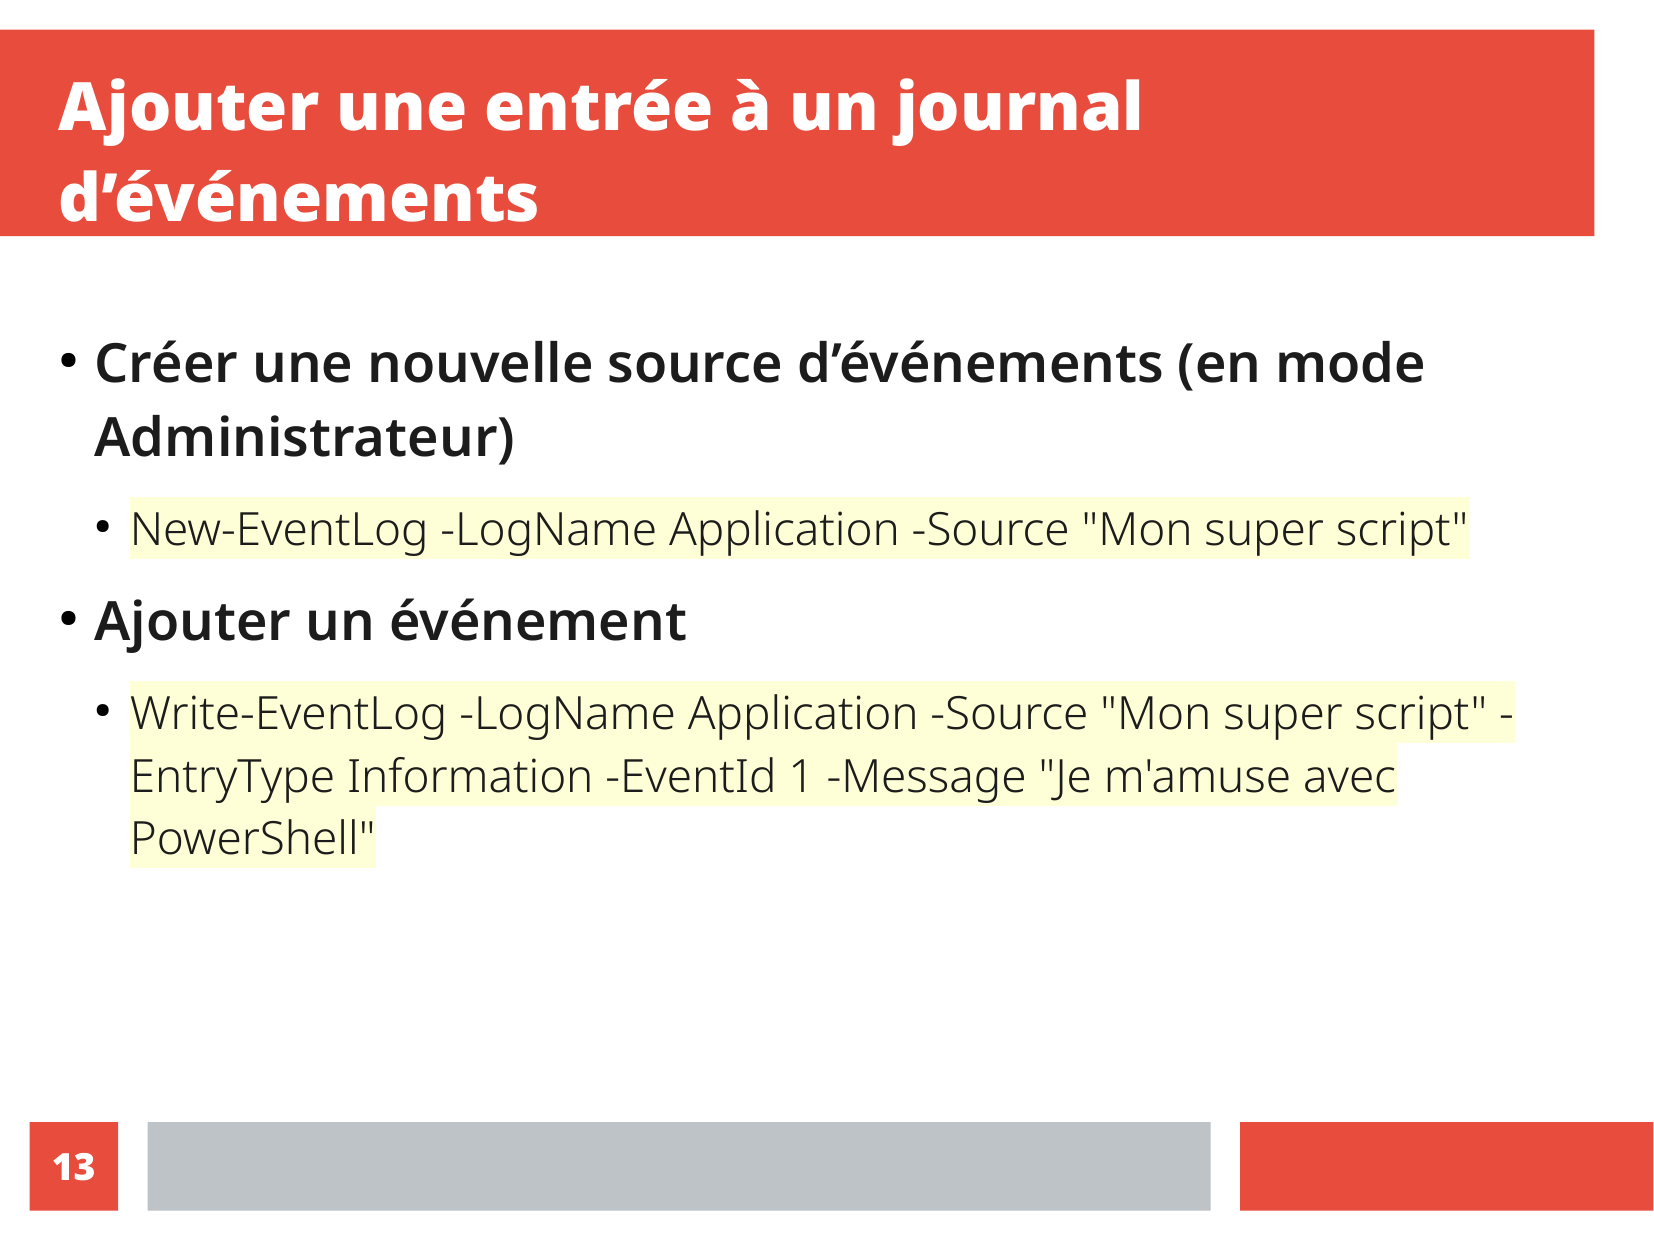

# Ajouter une entrée à un journal d’événements
Créer une nouvelle source d’événements (en mode Administrateur)
New-EventLog -LogName Application -Source "Mon super script"
Ajouter un événement
Write-EventLog -LogName Application -Source "Mon super script" -EntryType Information -EventId 1 -Message "Je m'amuse avec PowerShell"
13